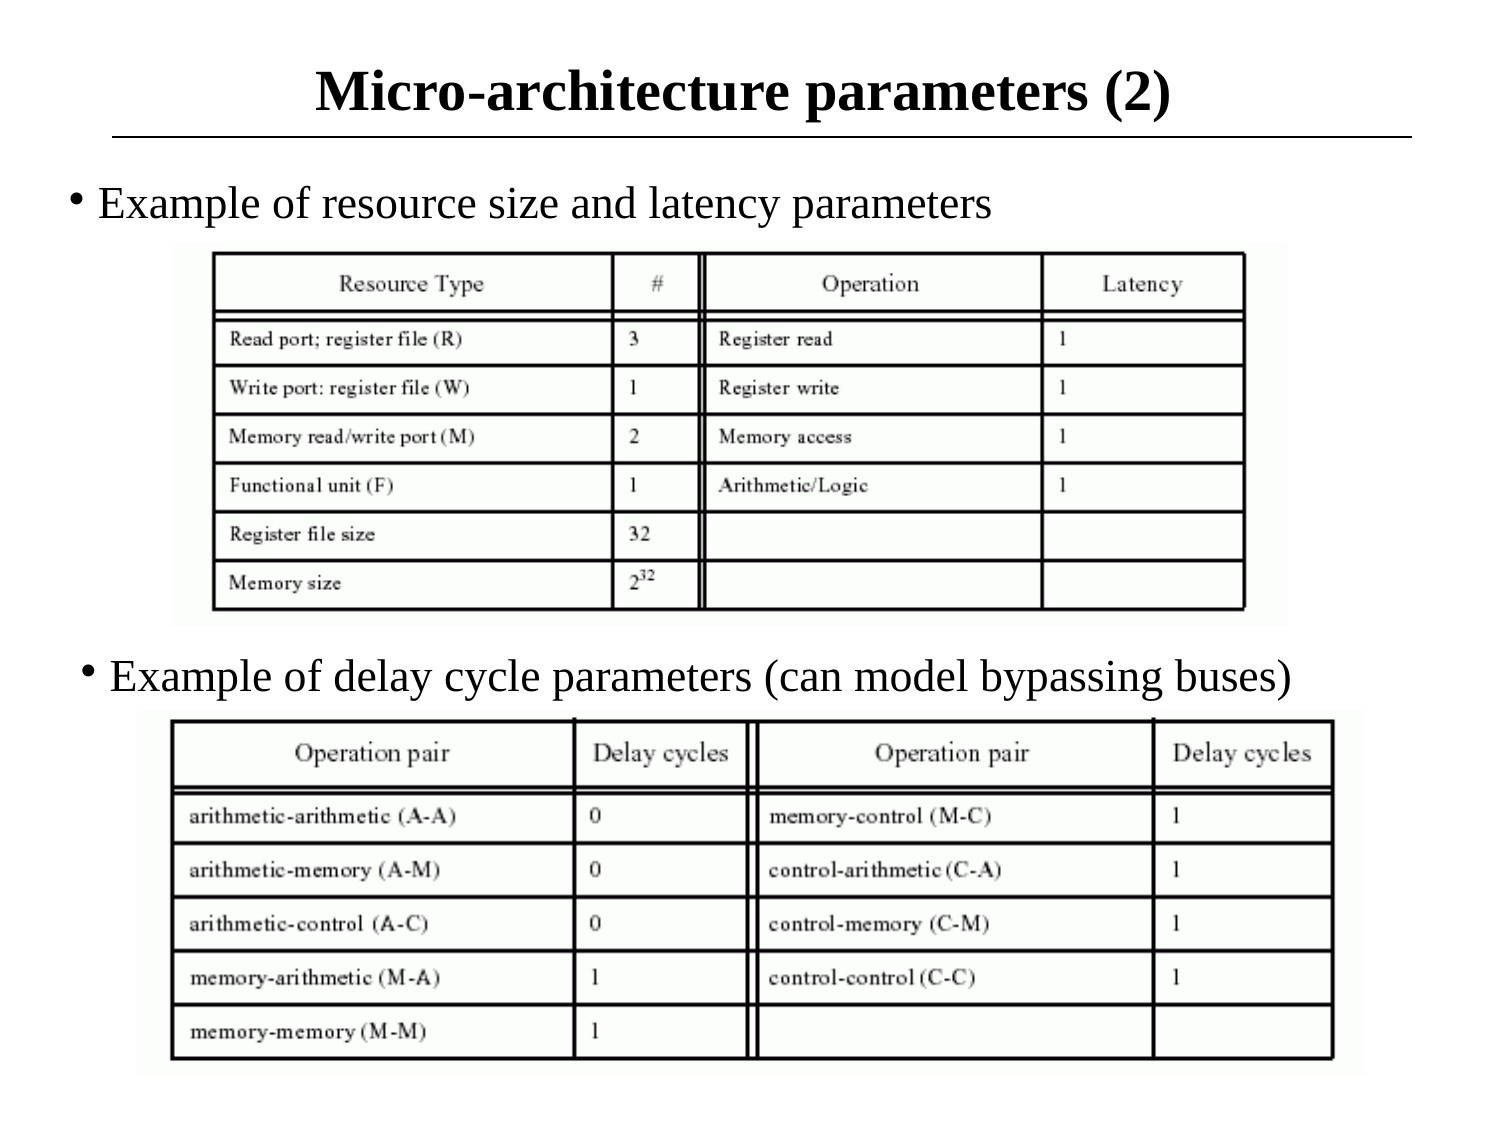

# Micro-architecture parameters (2)
 Example of resource size and latency parameters
 Example of delay cycle parameters (can model bypassing buses)